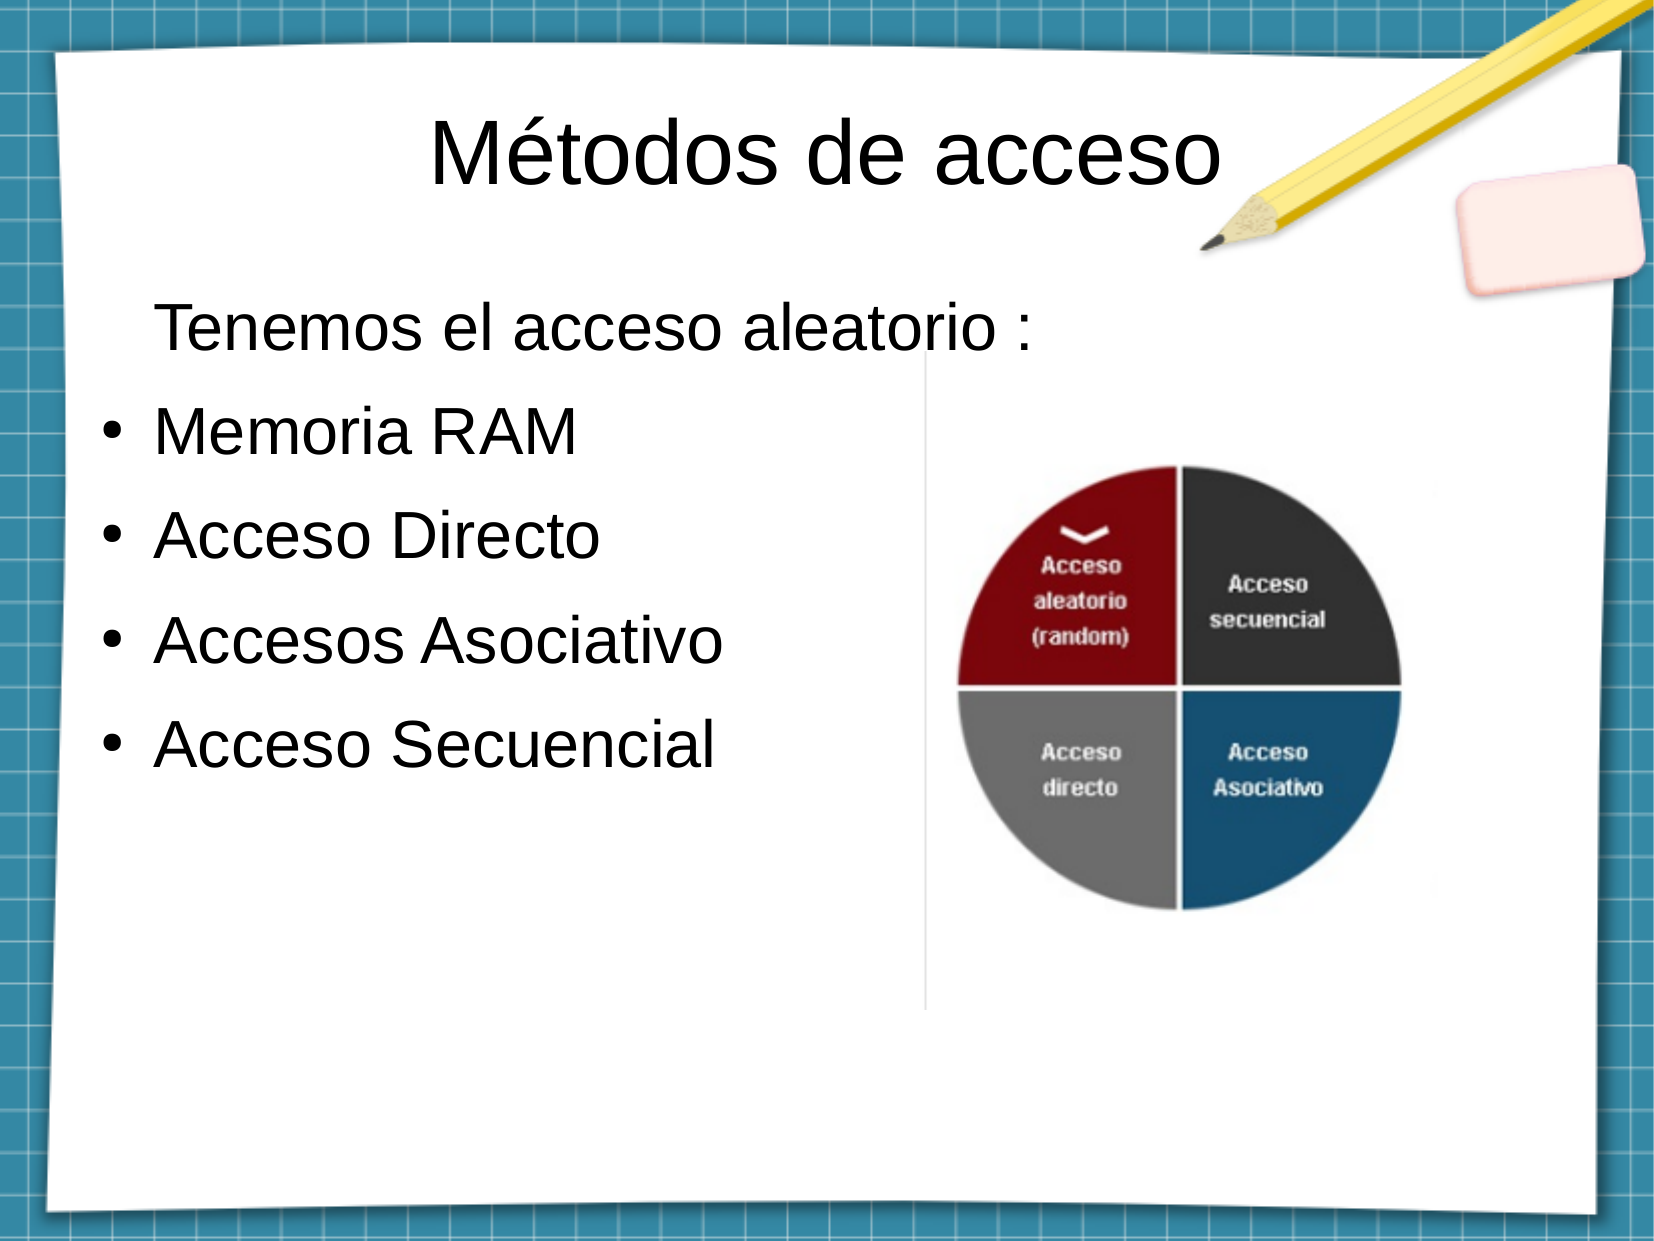

# Métodos de acceso
Tenemos el acceso aleatorio :
Memoria RAM
Acceso Directo
Accesos Asociativo
Acceso Secuencial